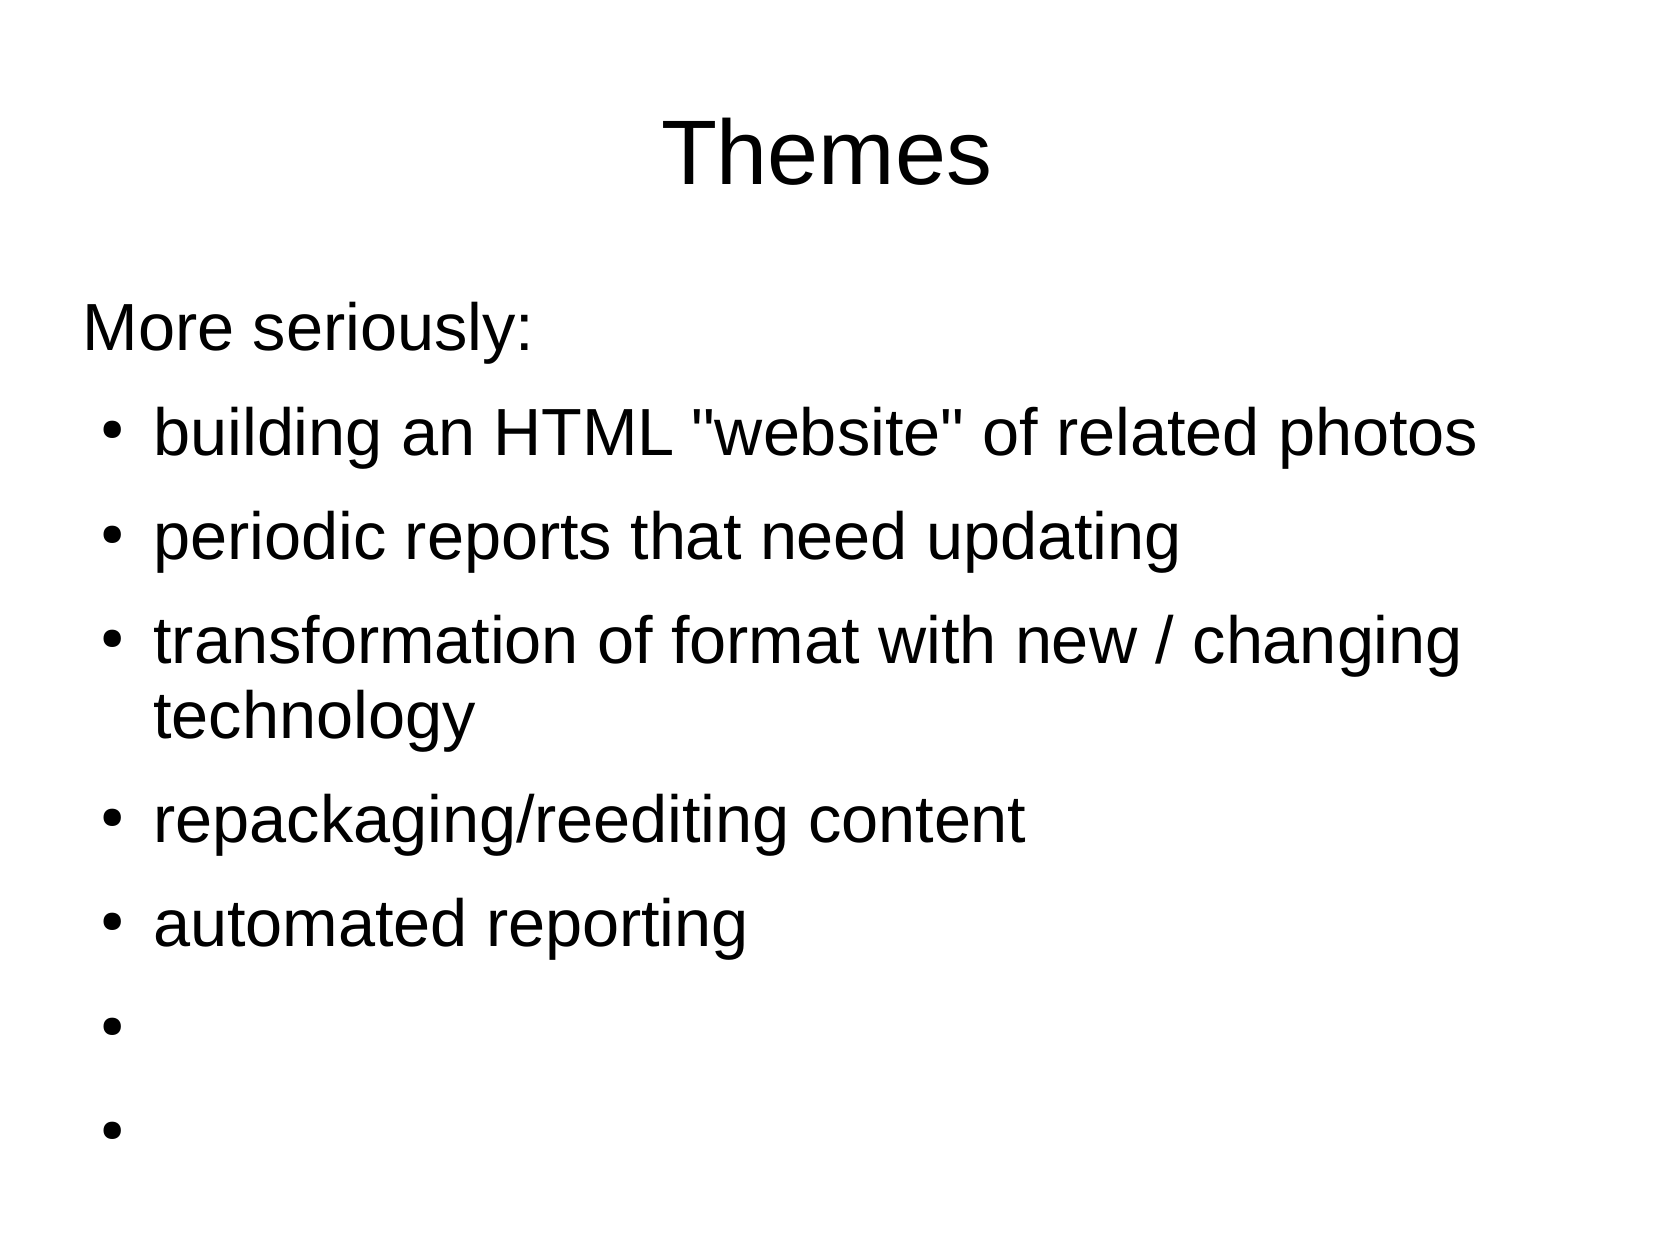

# Themes
More seriously:
building an HTML "website" of related photos
periodic reports that need updating
transformation of format with new / changing technology
repackaging/reediting content
automated reporting